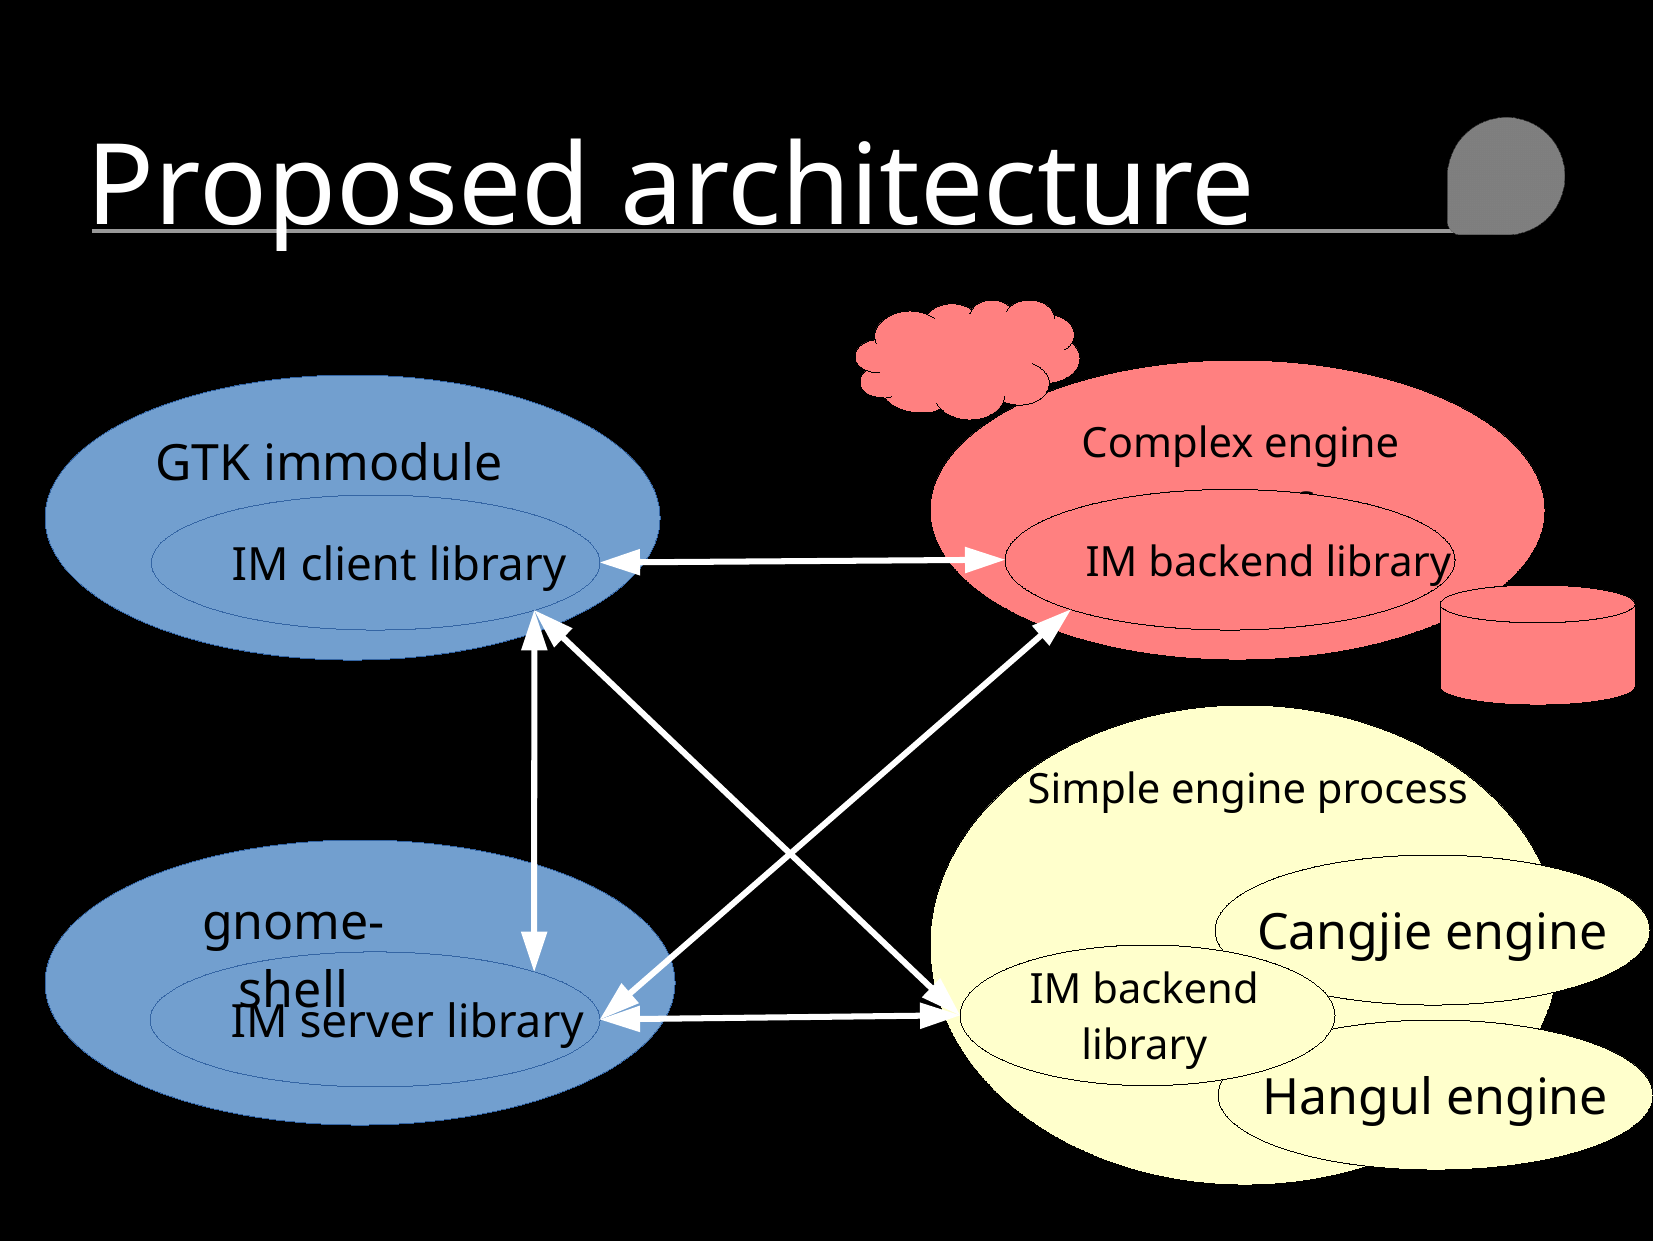

# Proposed architecture
Kana Kanji engine
Complex engine process
GTK immodule
IM backend library
IM client library
Simple engine process
Kana Kanji engine
Cangjie engine
gnome-shell
IM backend
library
IM server library
IM server library
Hangul engine